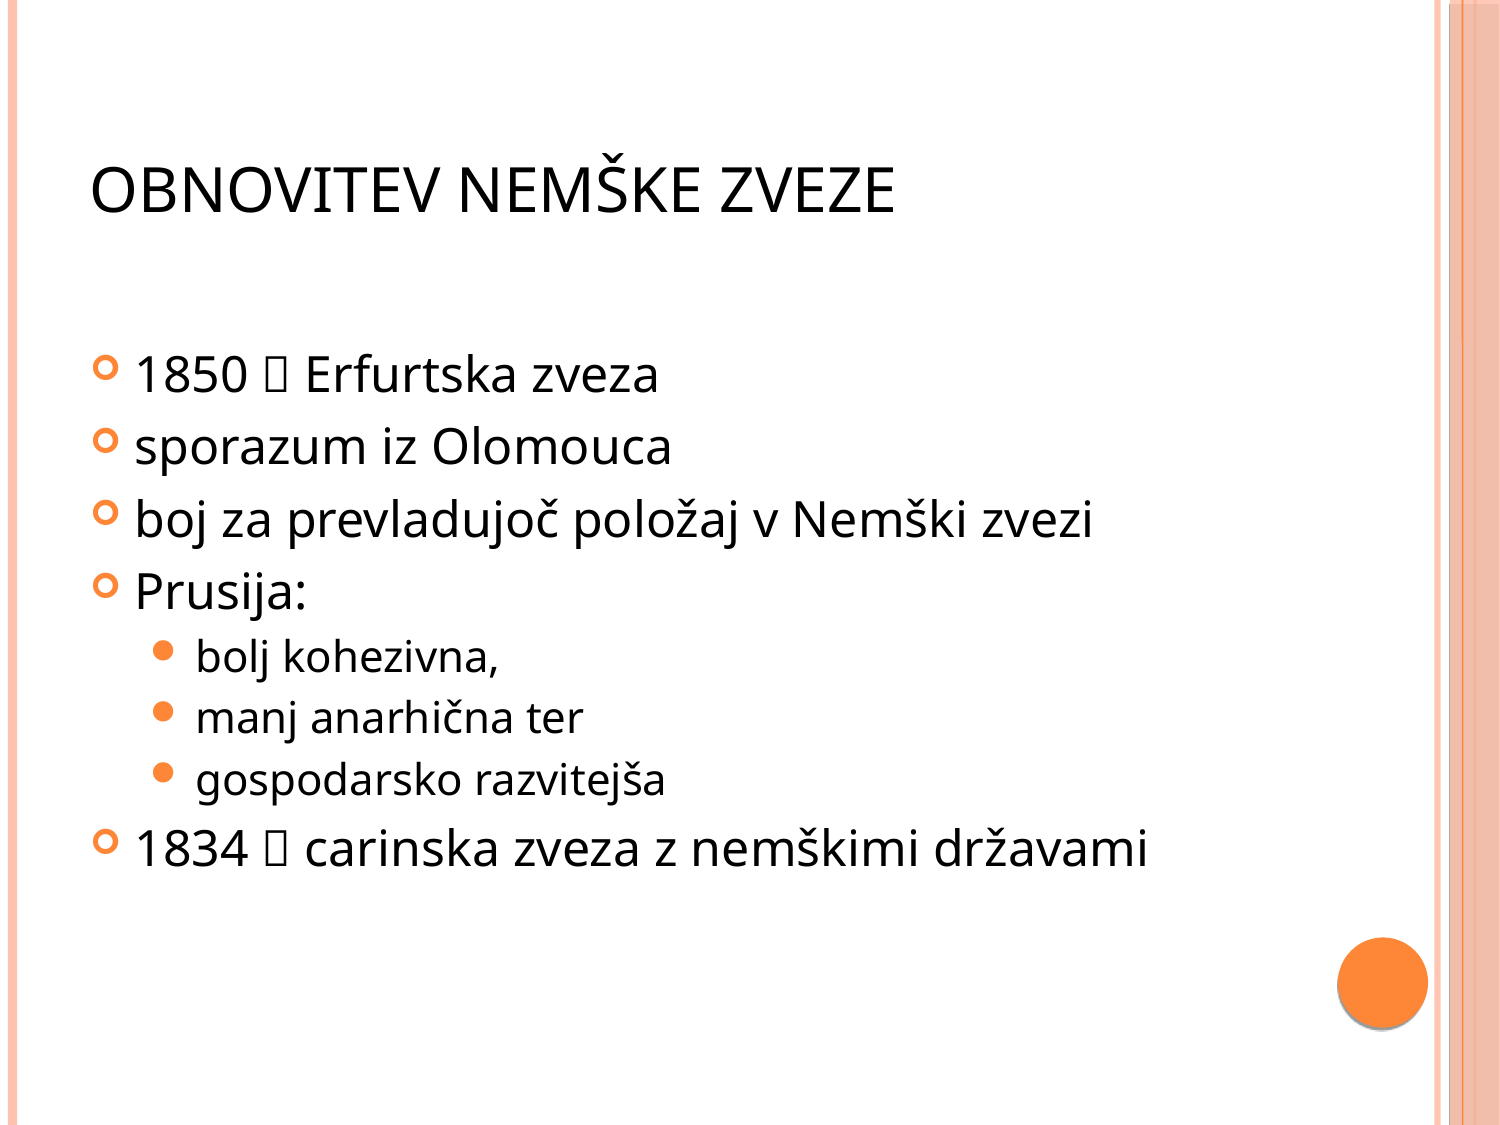

# OBNOVITEV NEMŠKE ZVEZE
1850  Erfurtska zveza
sporazum iz Olomouca
boj za prevladujoč položaj v Nemški zvezi
Prusija:
bolj kohezivna,
manj anarhična ter
gospodarsko razvitejša
1834  carinska zveza z nemškimi državami